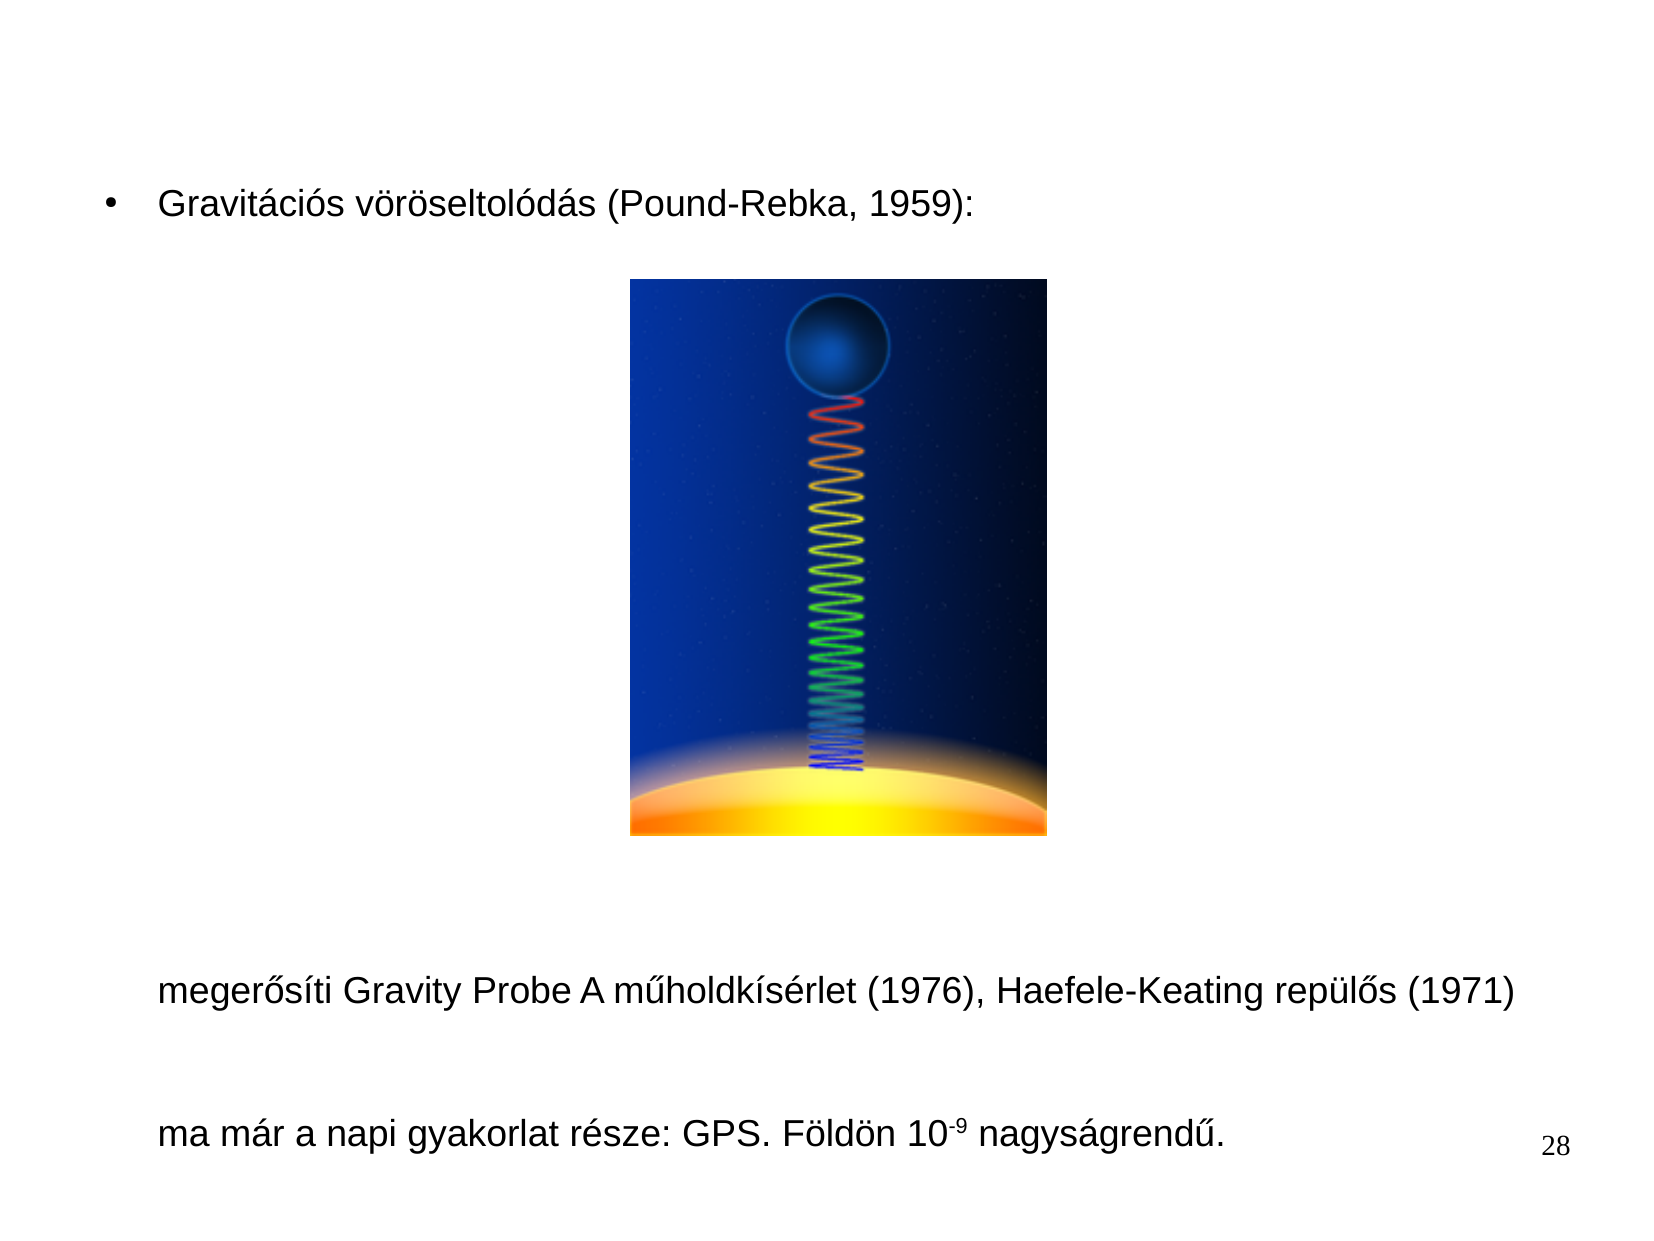

# Gravitációs vöröseltolódás (Pound-Rebka, 1959):
megerősíti Gravity Probe A műholdkísérlet (1976), Haefele-Keating repülős (1971)
ma már a napi gyakorlat része: GPS. Földön 10-9 nagyságrendű.
28